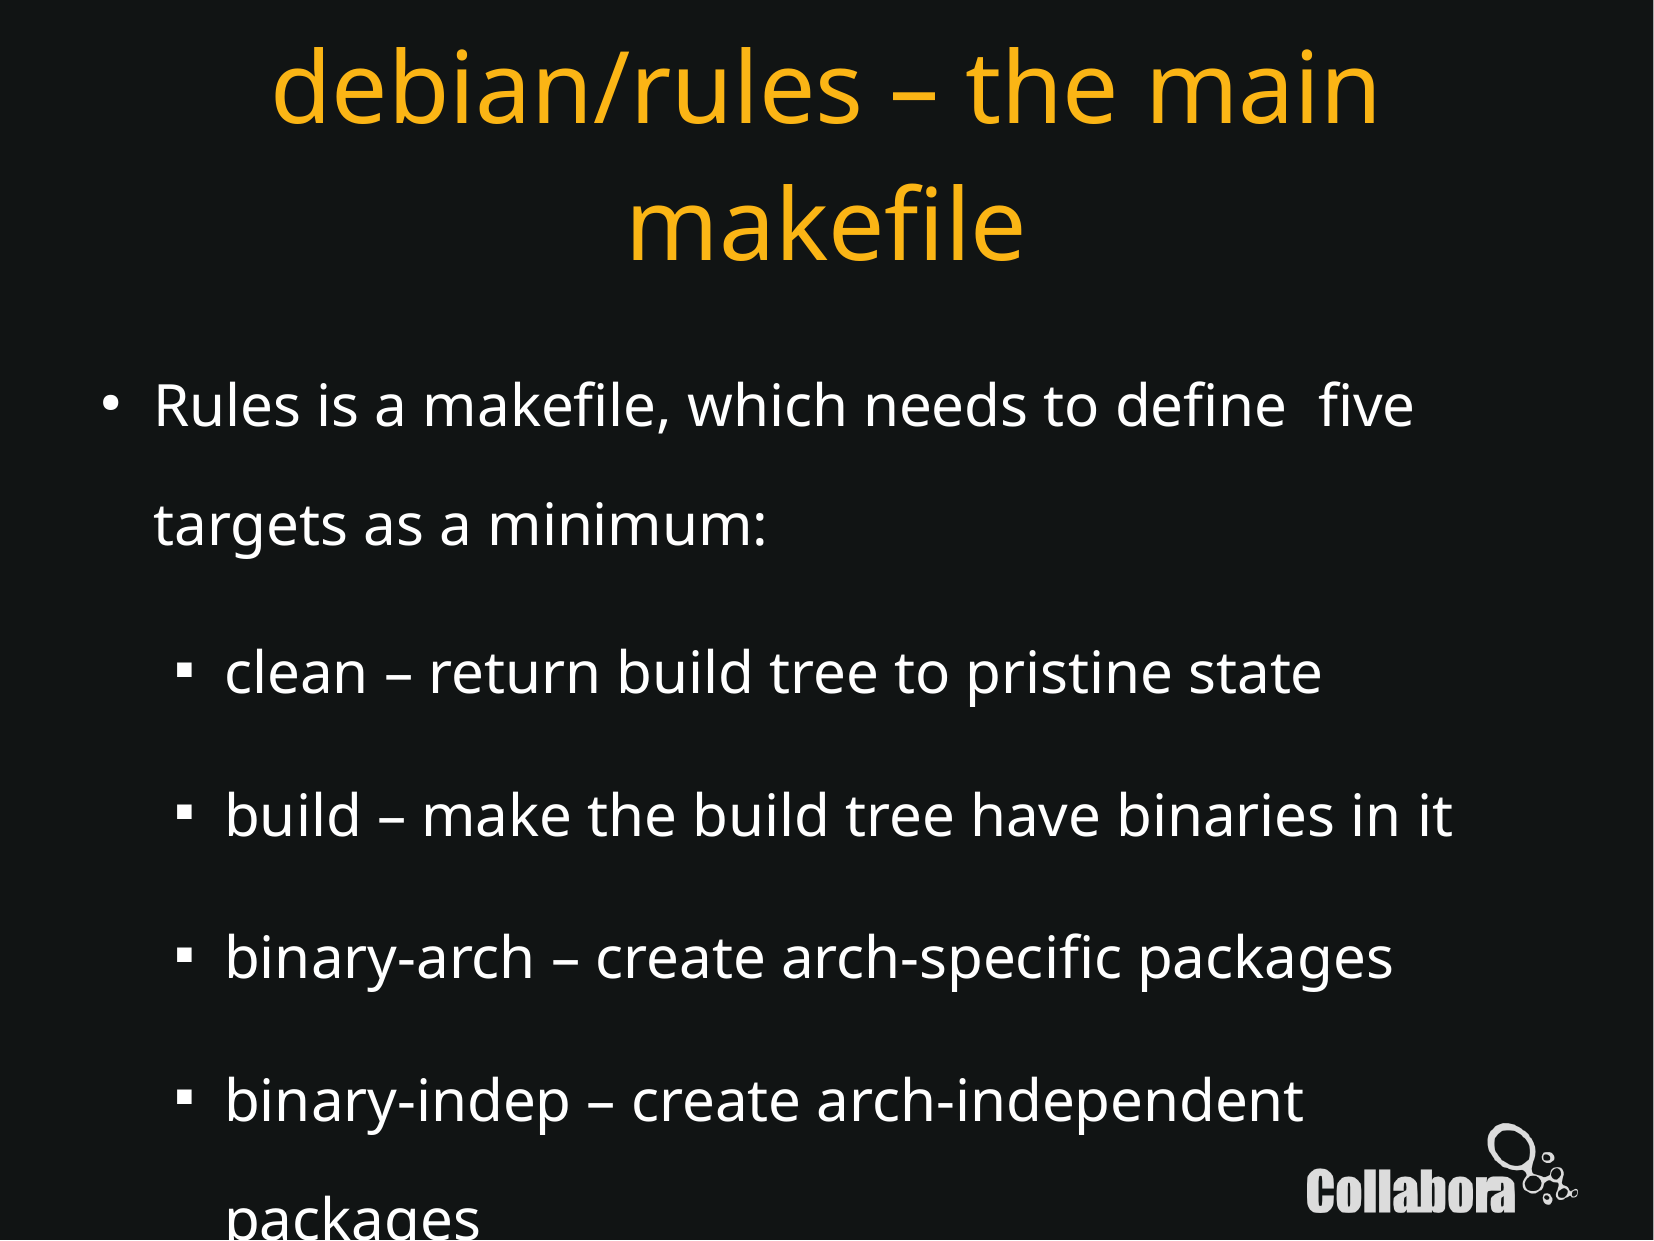

# debian/rules – the main makefile
Rules is a makefile, which needs to define five targets as a minimum:
clean – return build tree to pristine state
build – make the build tree have binaries in it
binary-arch – create arch-specific packages
binary-indep – create arch-independent packages
binary – create all packages